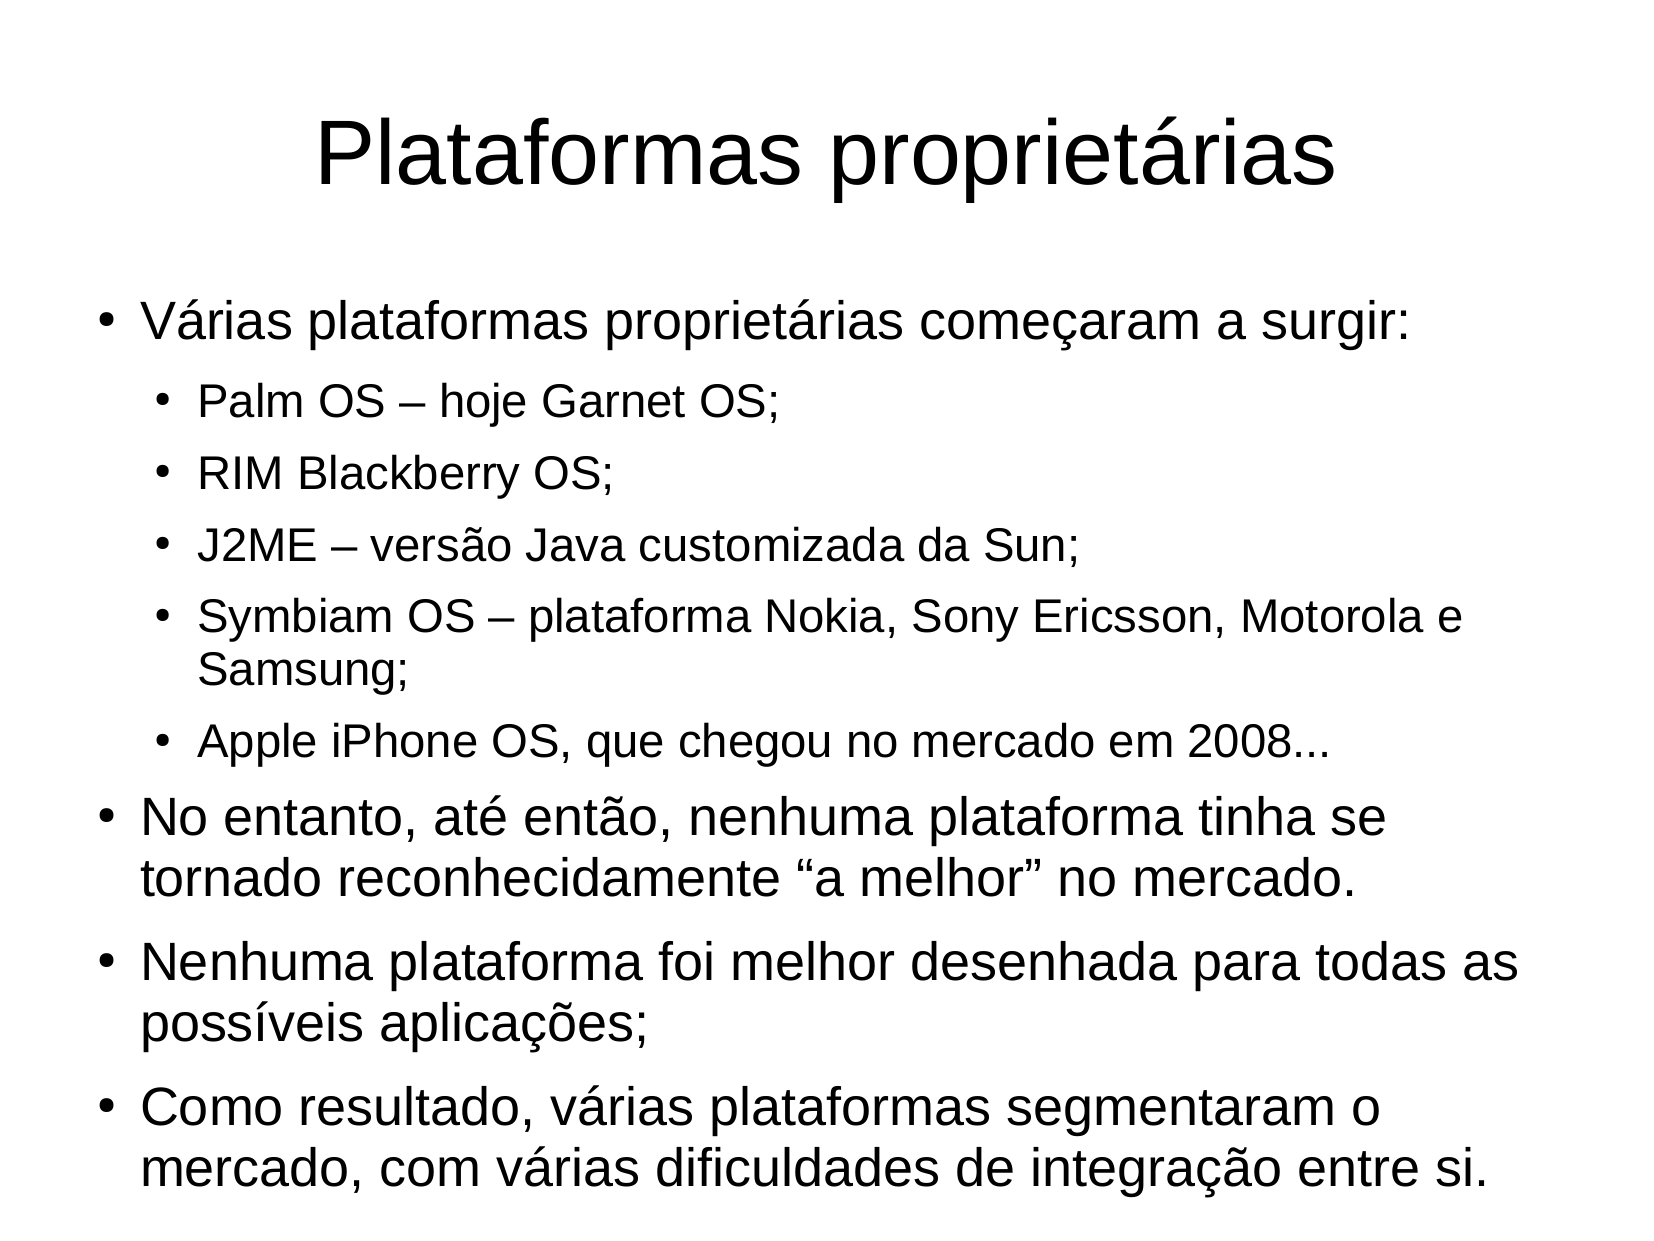

# Plataformas proprietárias
Várias plataformas proprietárias começaram a surgir:
Palm OS – hoje Garnet OS;
RIM Blackberry OS;
J2ME – versão Java customizada da Sun;
Symbiam OS – plataforma Nokia, Sony Ericsson, Motorola e Samsung;
Apple iPhone OS, que chegou no mercado em 2008...
No entanto, até então, nenhuma plataforma tinha se tornado reconhecidamente “a melhor” no mercado.
Nenhuma plataforma foi melhor desenhada para todas as possíveis aplicações;
Como resultado, várias plataformas segmentaram o mercado, com várias dificuldades de integração entre si.